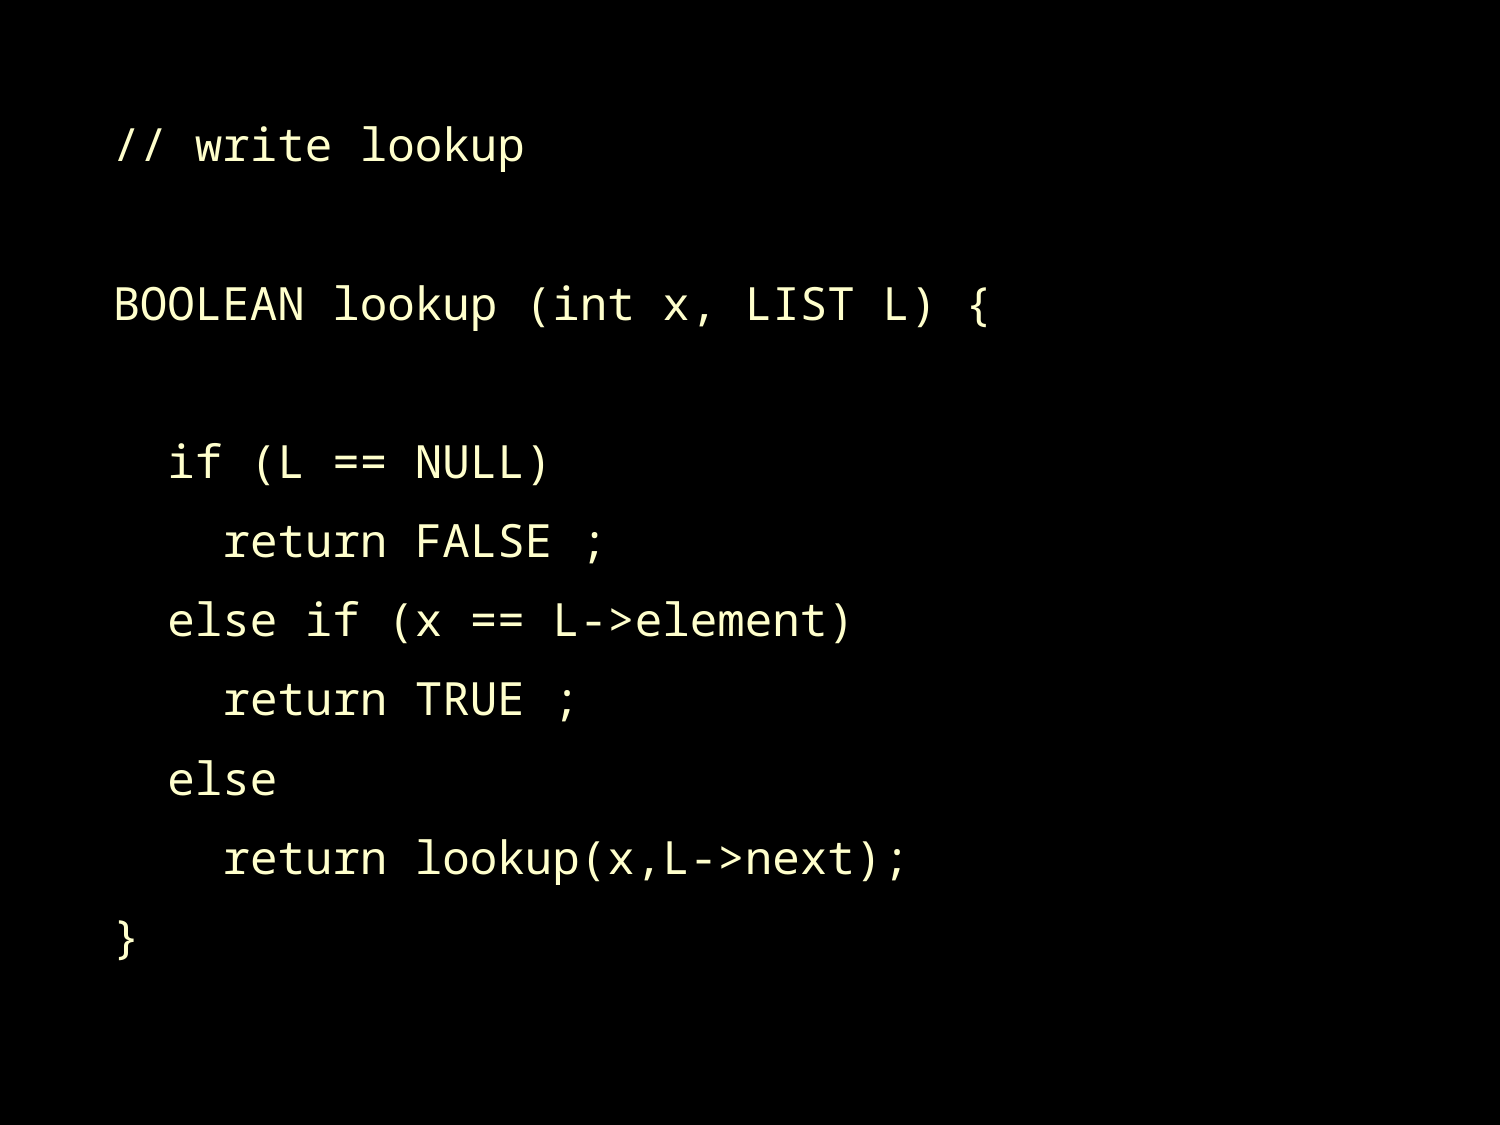

# // write lookup
BOOLEAN lookup (int x, LIST L) {
 if (L == NULL)
 return FALSE ;
 else if (x == L->element)
 return TRUE ;
 else
 return lookup(x,L->next);
}